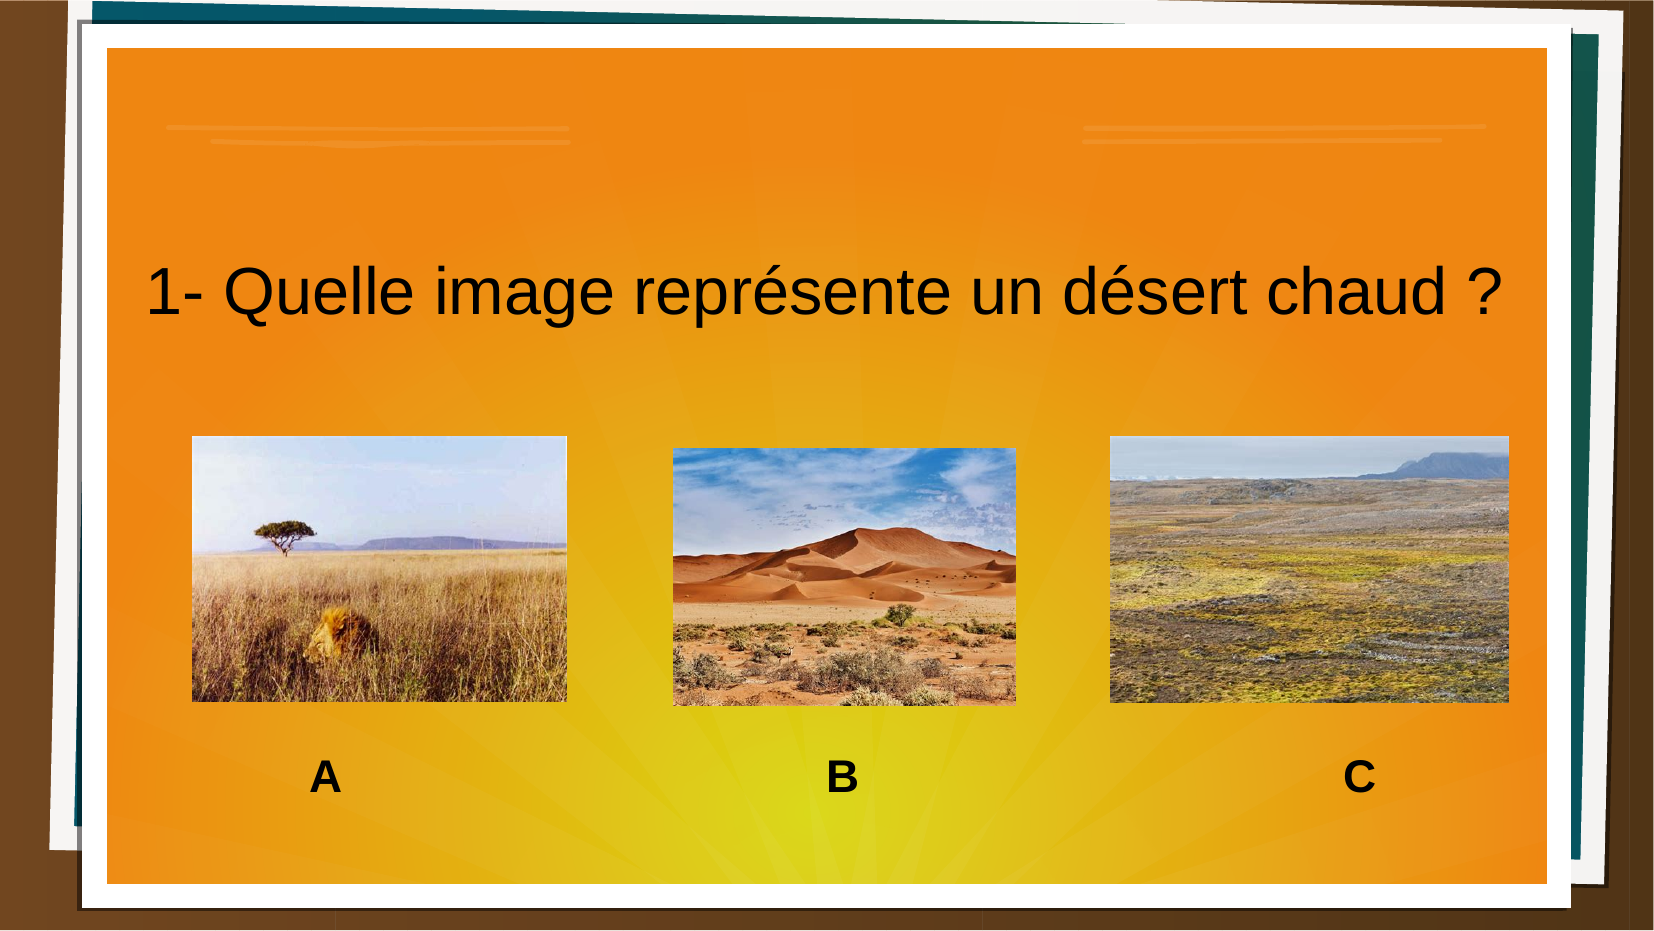

# 1- Quelle image représente un désert chaud ?
A							B							C